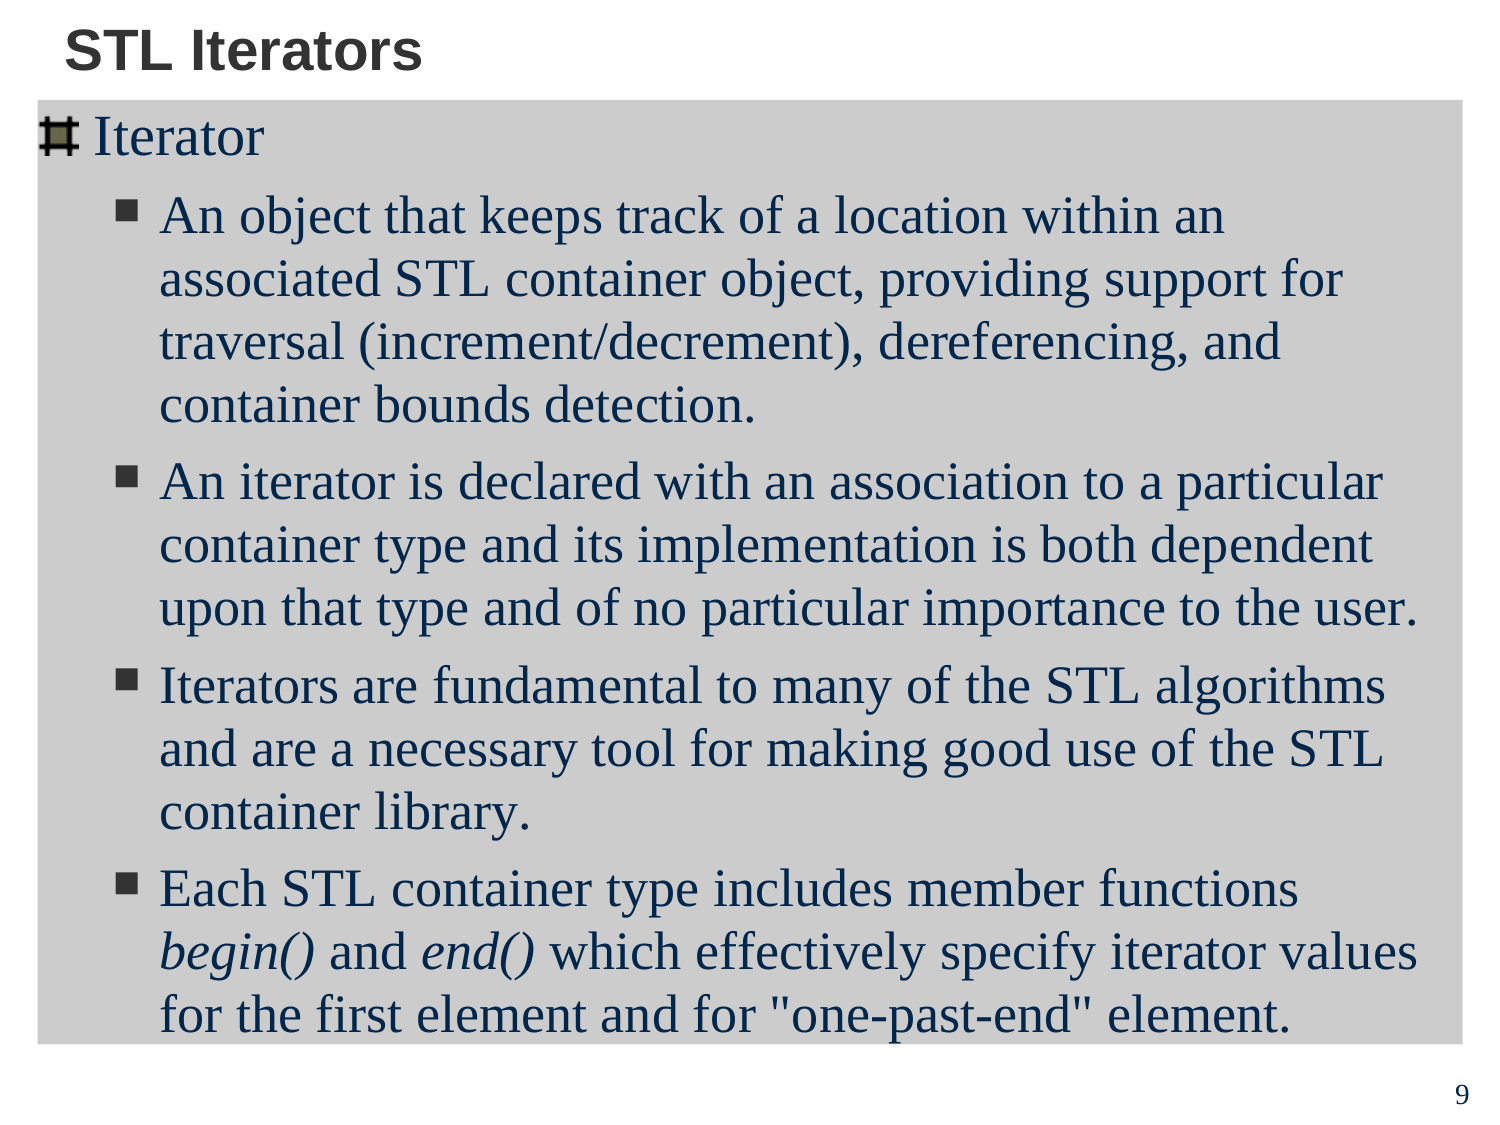

# STL Iterators
Iterator
An object that keeps track of a location within an associated STL container object, providing support for traversal (increment/decrement), dereferencing, and container bounds detection.
An iterator is declared with an association to a particular container type and its implementation is both dependent upon that type and of no particular importance to the user.
Iterators are fundamental to many of the STL algorithms and are a necessary tool for making good use of the STL container library.
Each STL container type includes member functions begin() and end() which effectively specify iterator values for the first element and for "one-past-end" element.